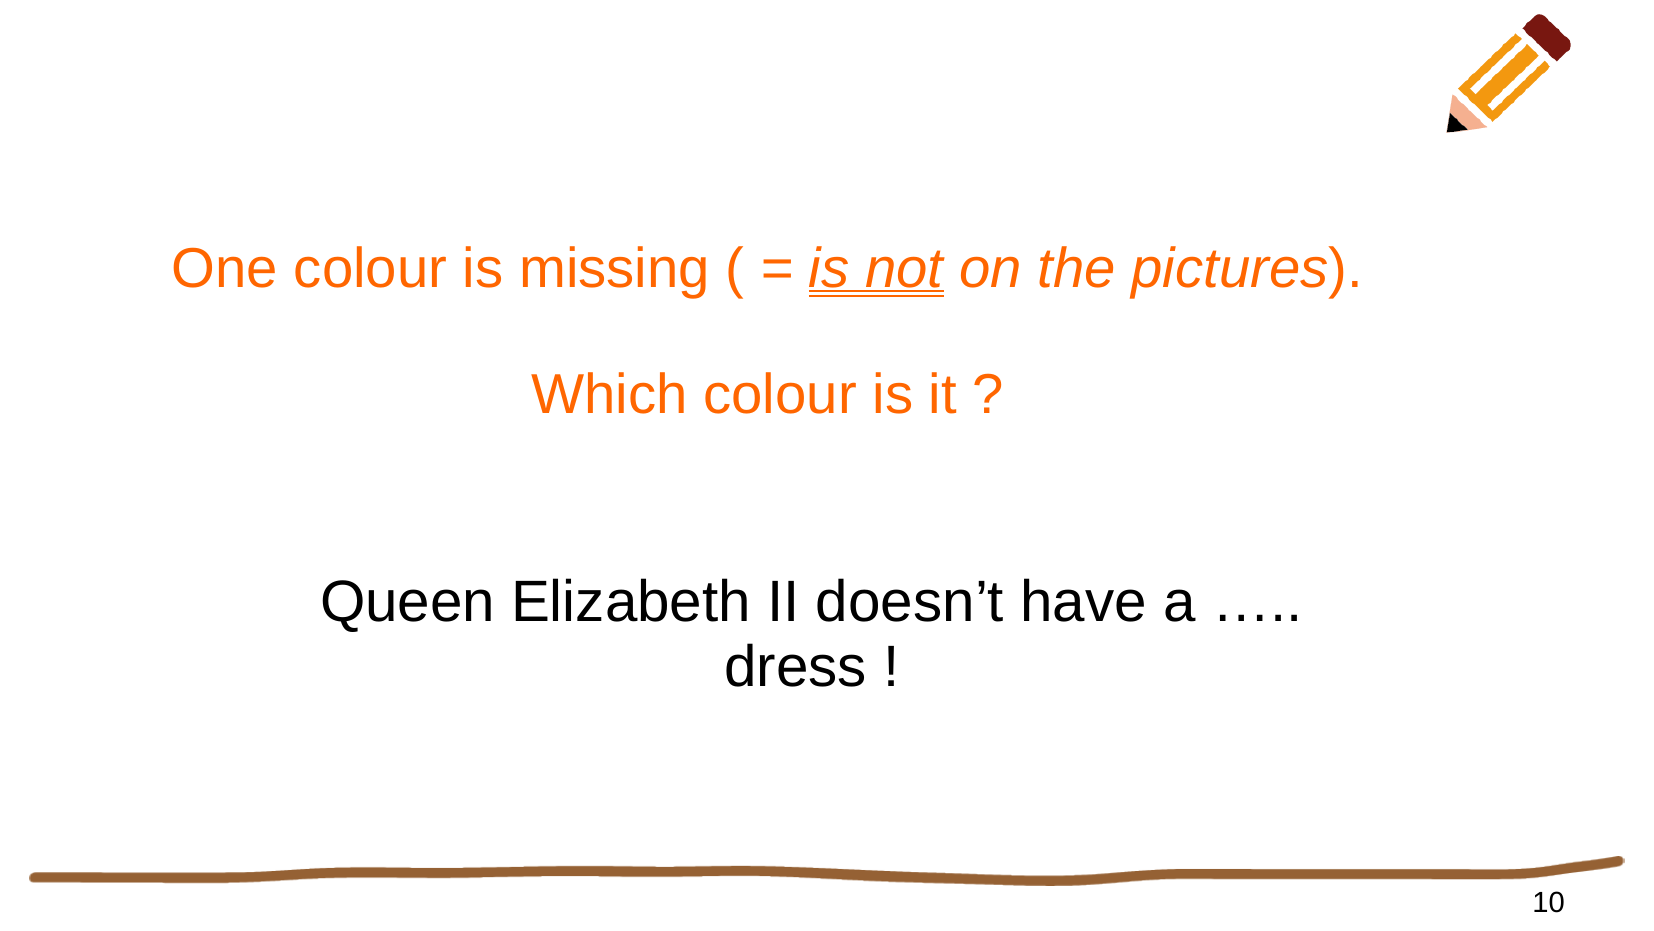

# One colour is missing ( = is not on the pictures). Which colour is it ?
Queen Elizabeth II doesn’t have a ….. dress !
10